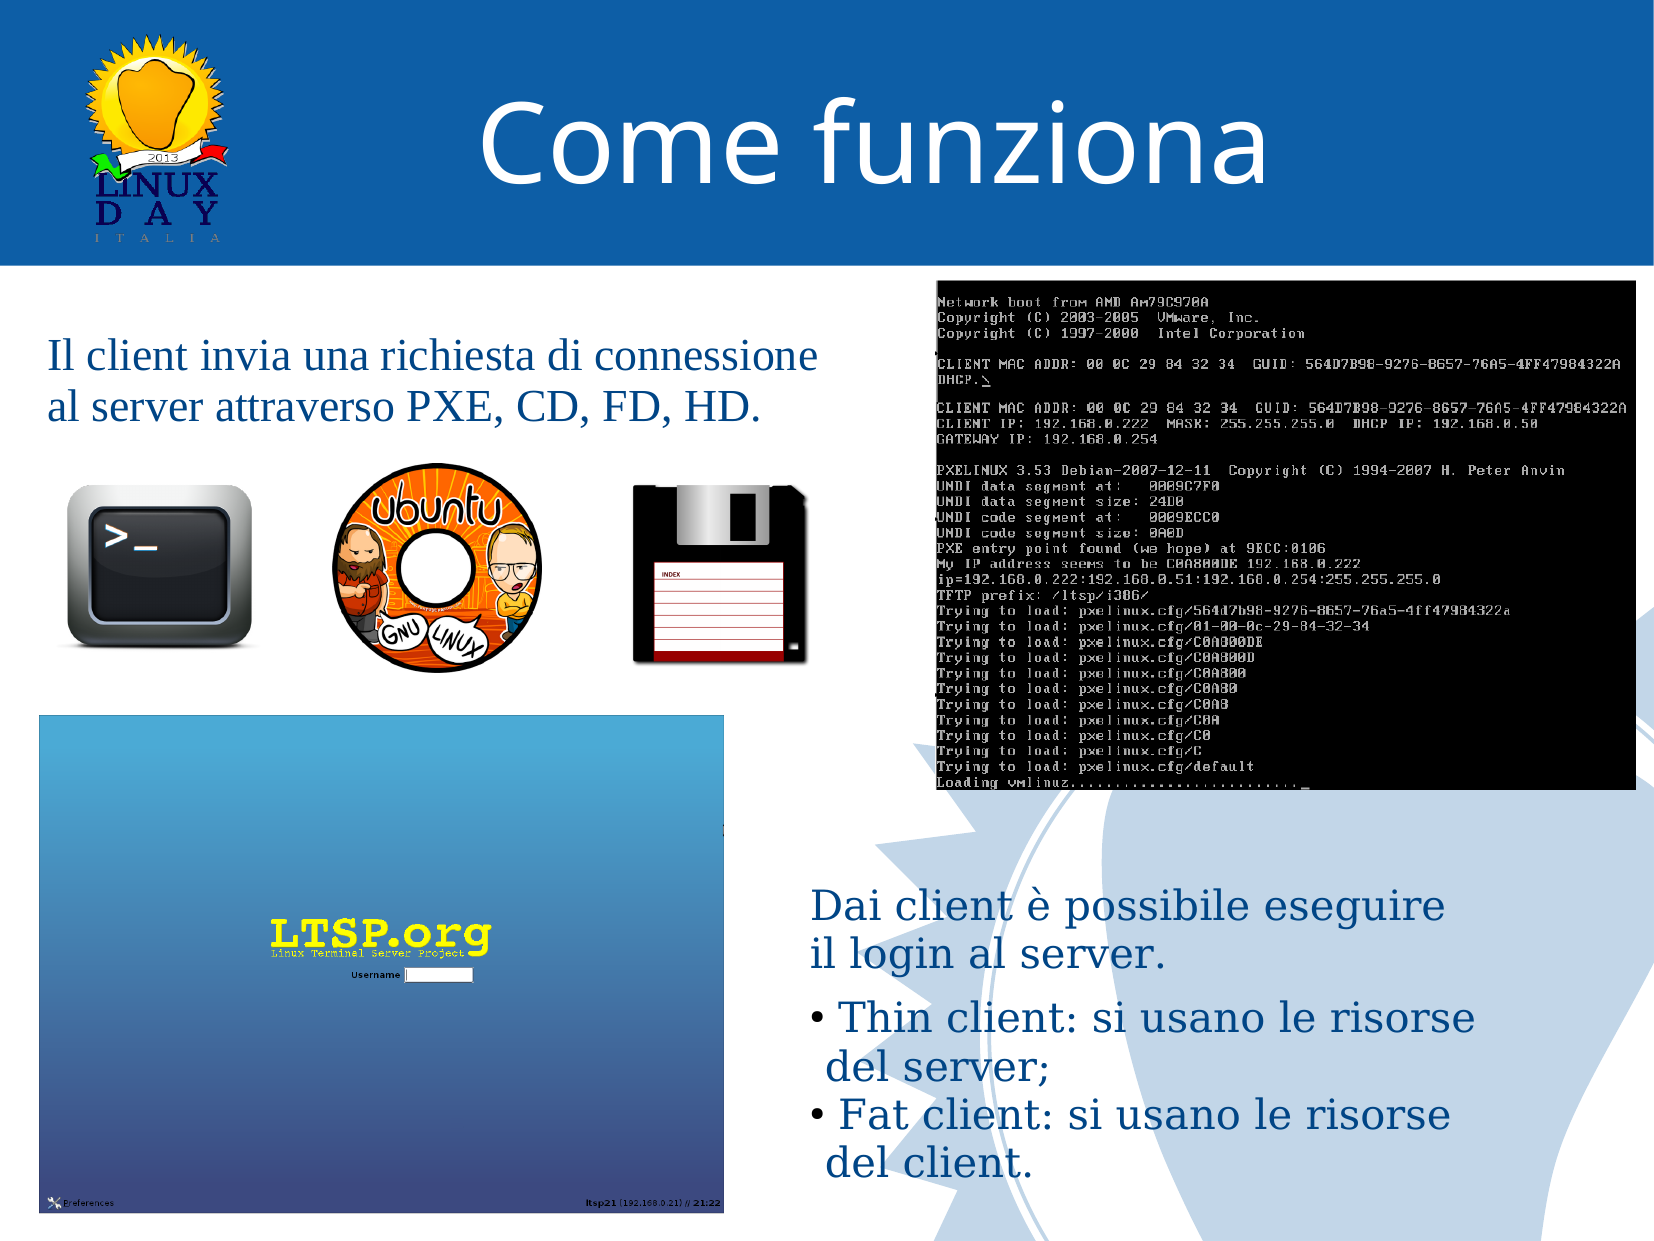

# Come funziona
Il client invia una richiesta di connessione
al server attraverso PXE, CD, FD, HD.
Dai client è possibile eseguire
il login al server.
 Thin client: si usano le risorse
del server;
 Fat client: si usano le risorse
del client.